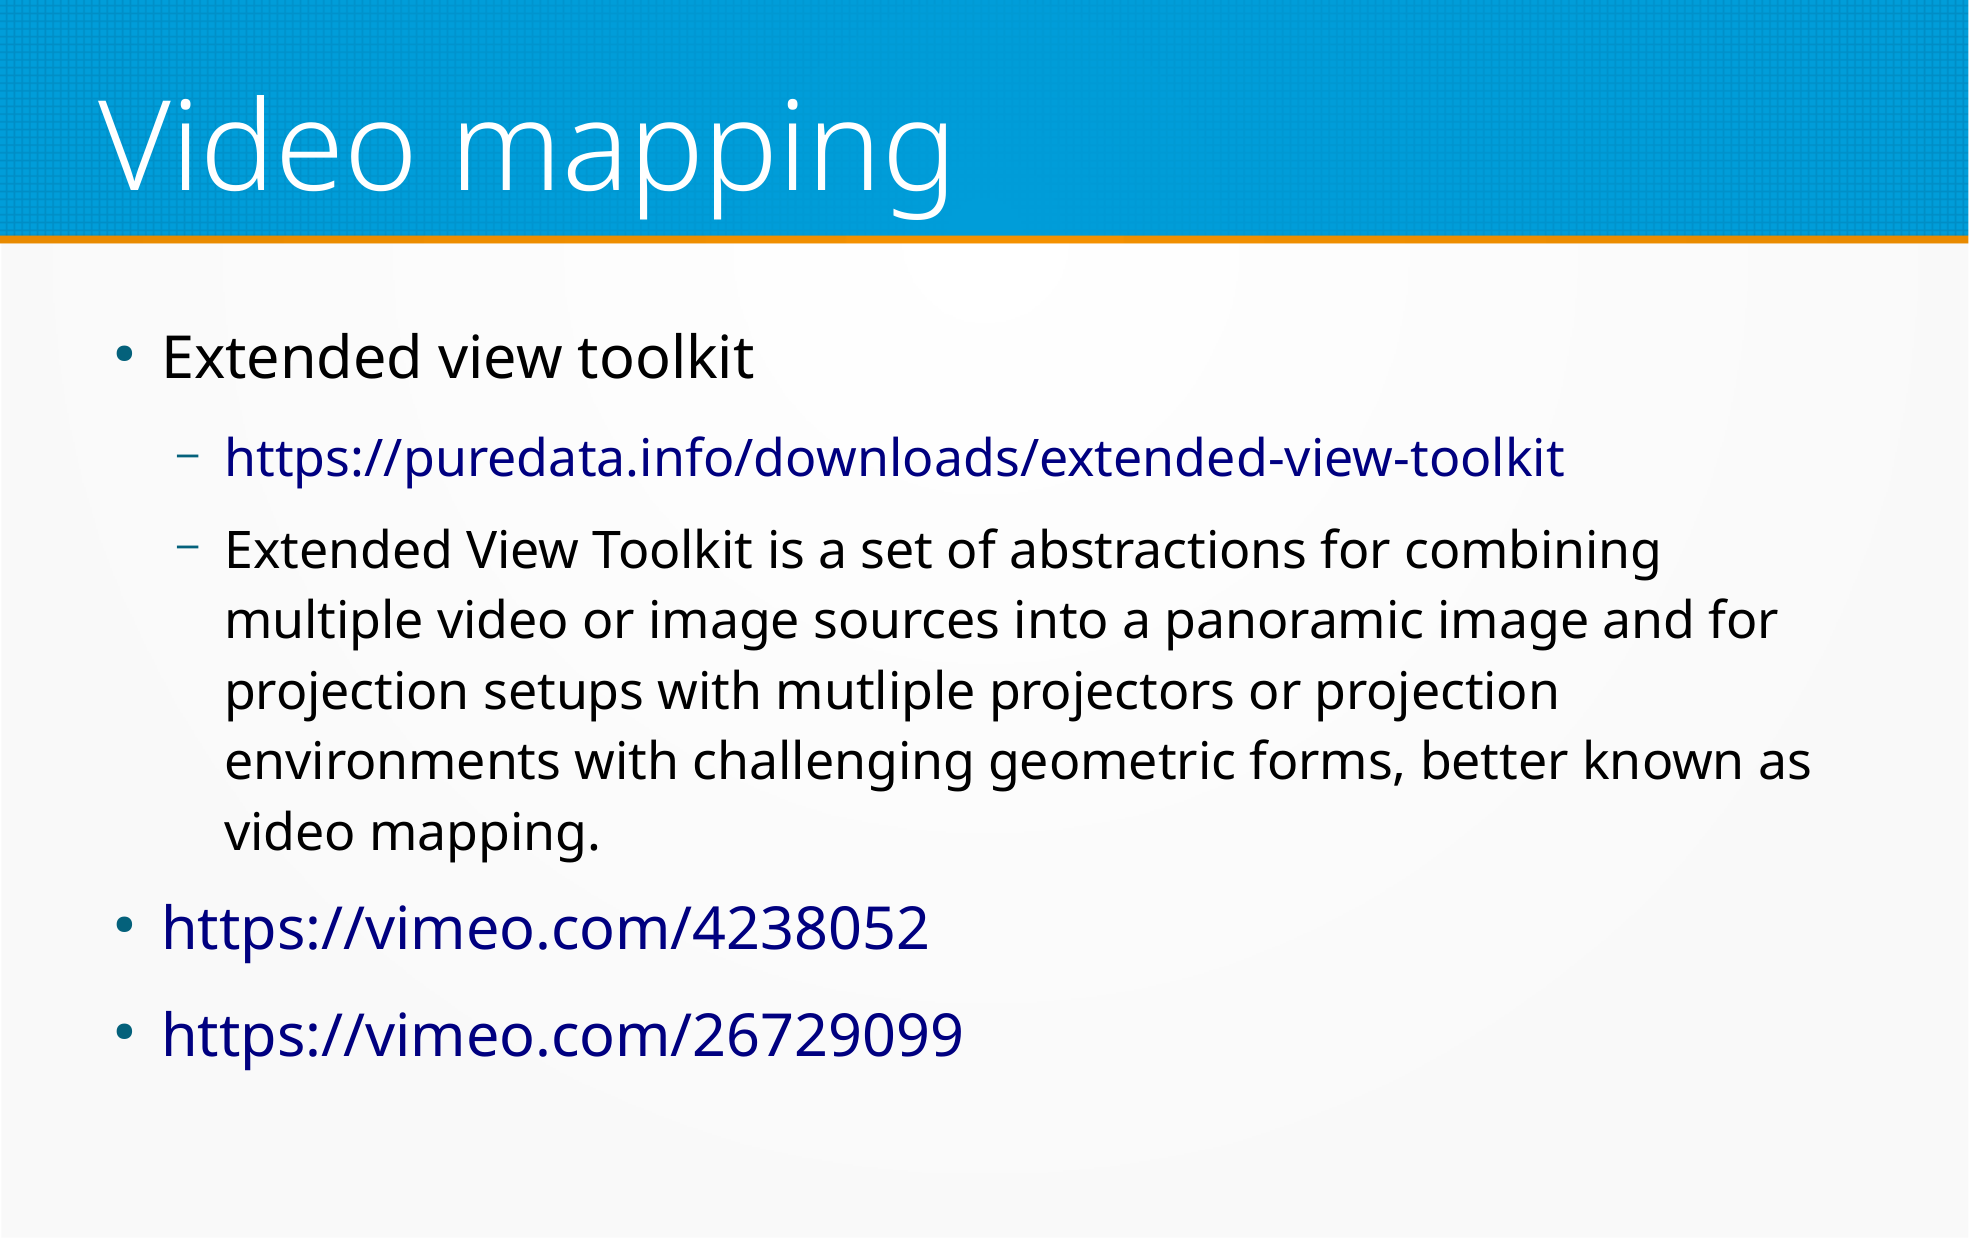

# Video mapping
Extended view toolkit
https://puredata.info/downloads/extended-view-toolkit
Extended View Toolkit is a set of abstractions for combining multiple video or image sources into a panoramic image and for projection setups with mutliple projectors or projection environments with challenging geometric forms, better known as video mapping.
https://vimeo.com/4238052
https://vimeo.com/26729099